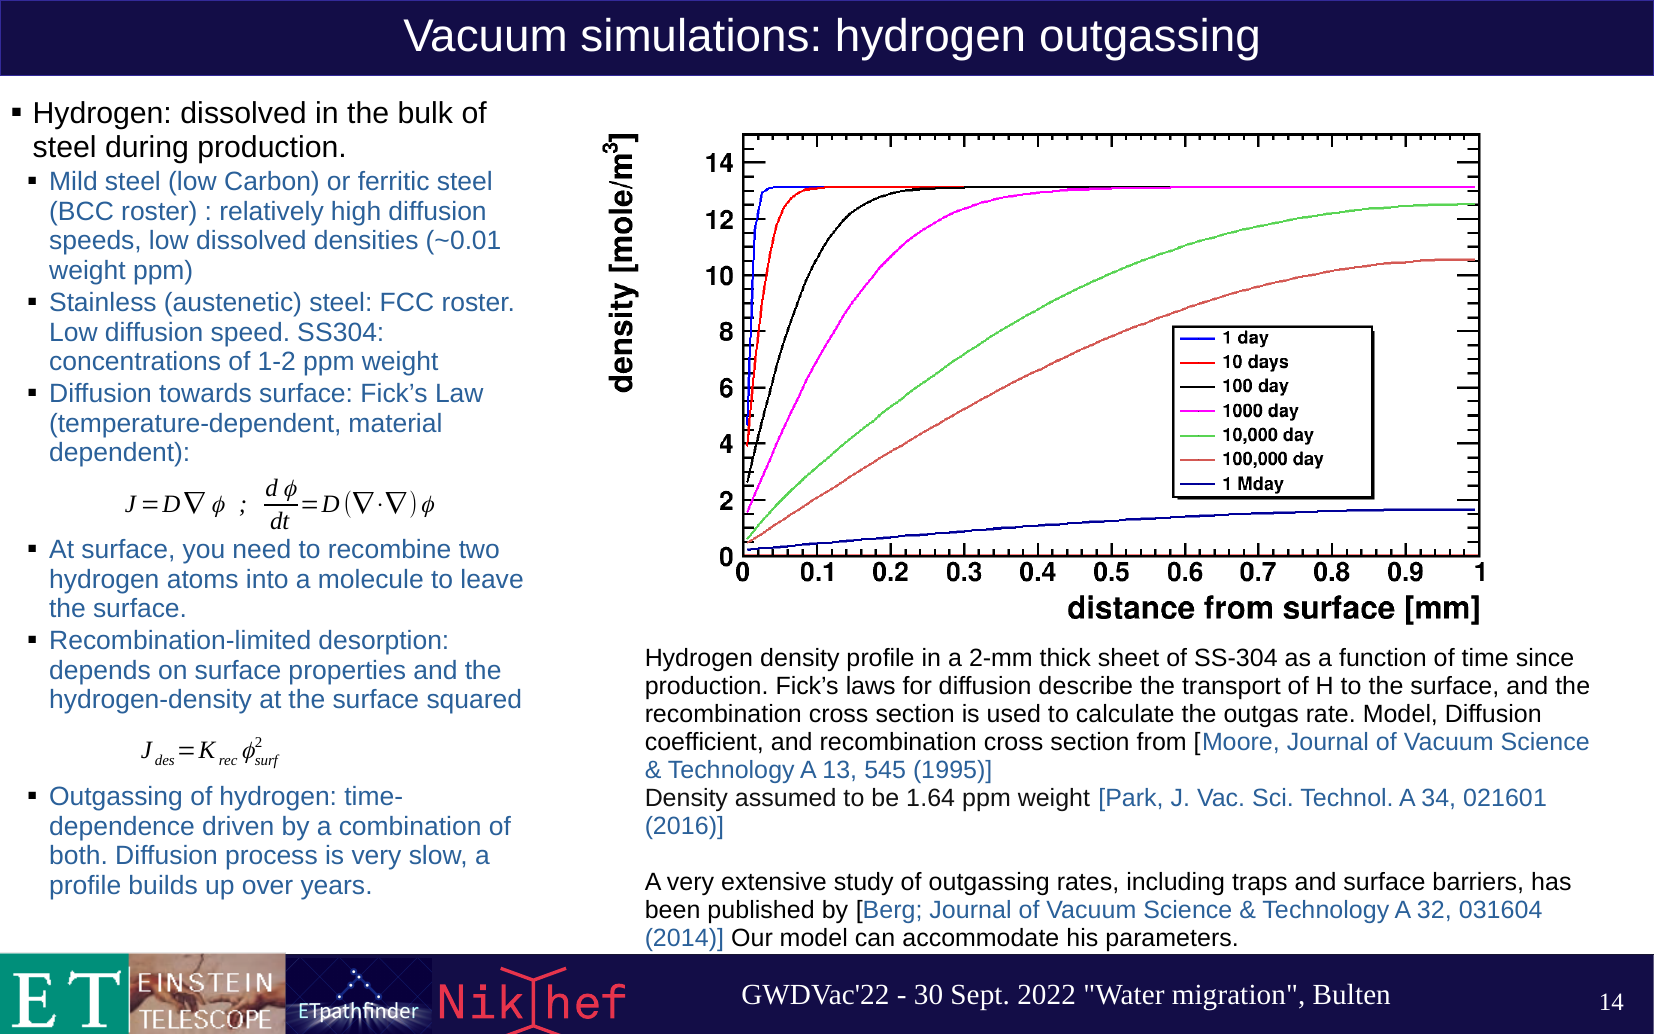

# Vacuum simulations: hydrogen outgassing
Hydrogen: dissolved in the bulk of steel during production.
Mild steel (low Carbon) or ferritic steel (BCC roster) : relatively high diffusion speeds, low dissolved densities (~0.01 weight ppm)
Stainless (austenetic) steel: FCC roster. Low diffusion speed. SS304: concentrations of 1-2 ppm weight
Diffusion towards surface: Fick’s Law (temperature-dependent, material dependent):
At surface, you need to recombine two hydrogen atoms into a molecule to leave the surface.
Recombination-limited desorption: depends on surface properties and the hydrogen-density at the surface squared
Outgassing of hydrogen: time-dependence driven by a combination of both. Diffusion process is very slow, a profile builds up over years.
Hydrogen density profile in a 2-mm thick sheet of SS-304 as a function of time since production. Fick’s laws for diffusion describe the transport of H to the surface, and the recombination cross section is used to calculate the outgas rate. Model, Diffusion coefficient, and recombination cross section from [Moore, Journal of Vacuum Science & Technology A 13, 545 (1995)]
Density assumed to be 1.64 ppm weight [Park, J. Vac. Sci. Technol. A 34, 021601 (2016)]
A very extensive study of outgassing rates, including traps and surface barriers, has been published by [Berg; Journal of Vacuum Science & Technology A 32, 031604 (2014)] Our model can accommodate his parameters.
GWDVac'22 - 30 Sept. 2022 "Water migration", Bulten
14